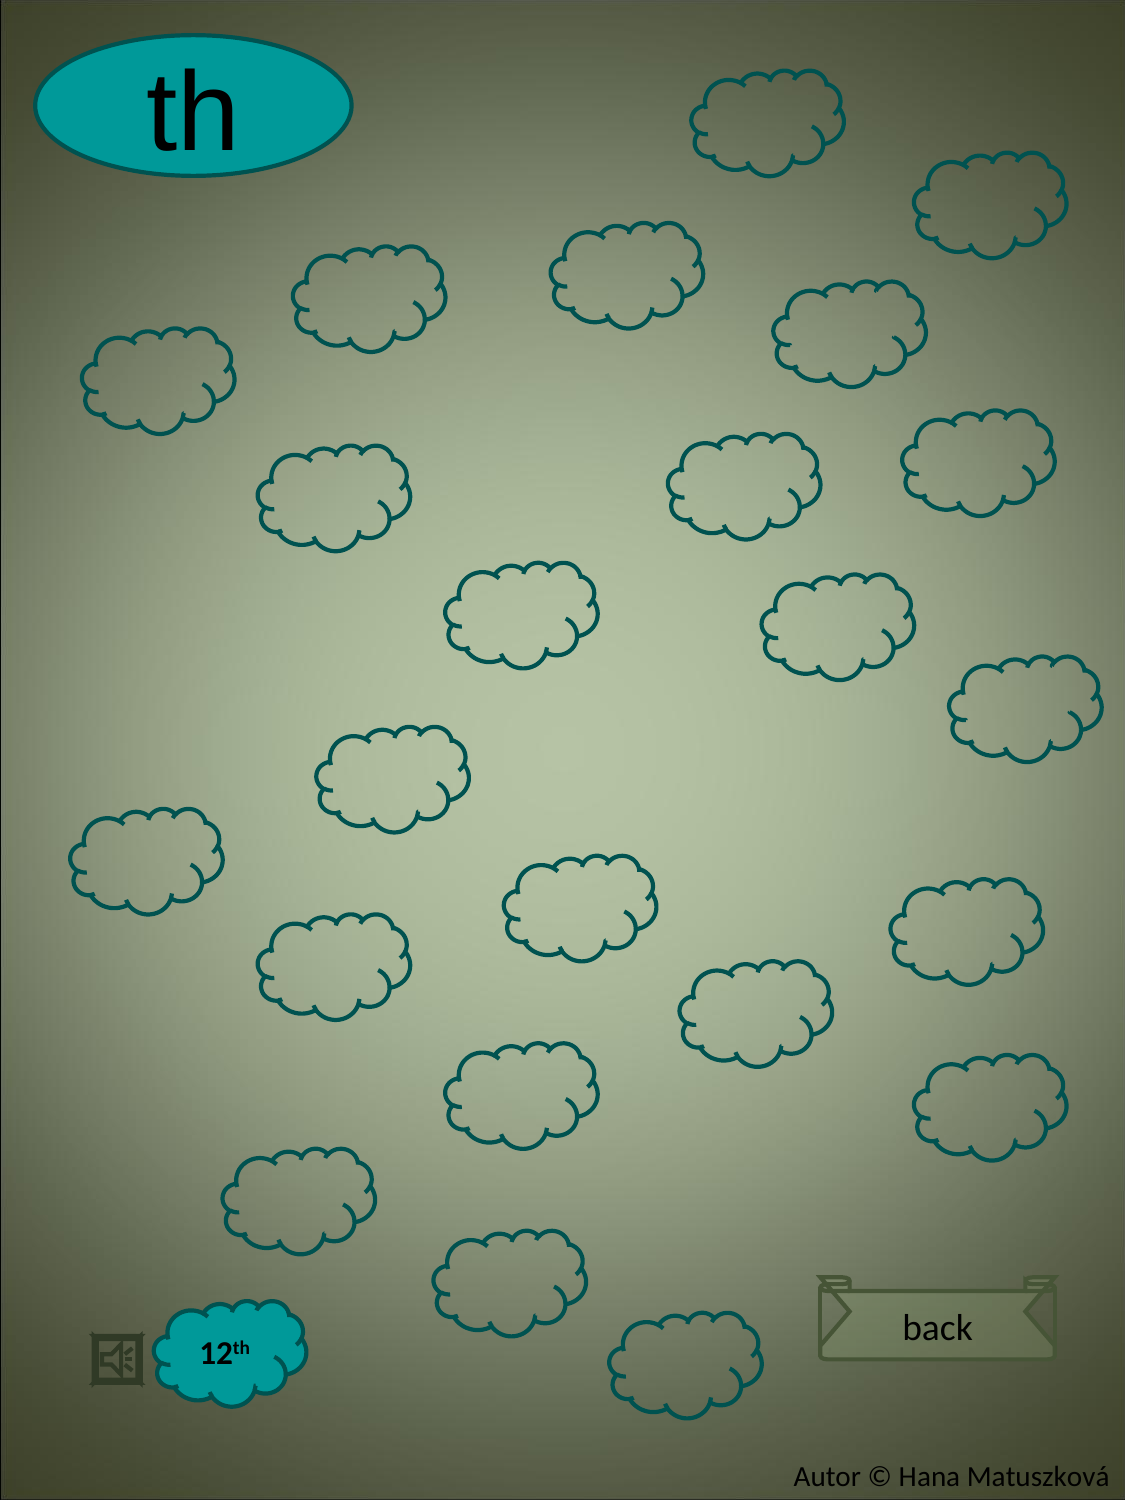

th
back
12th
Autor © Hana Matuszková